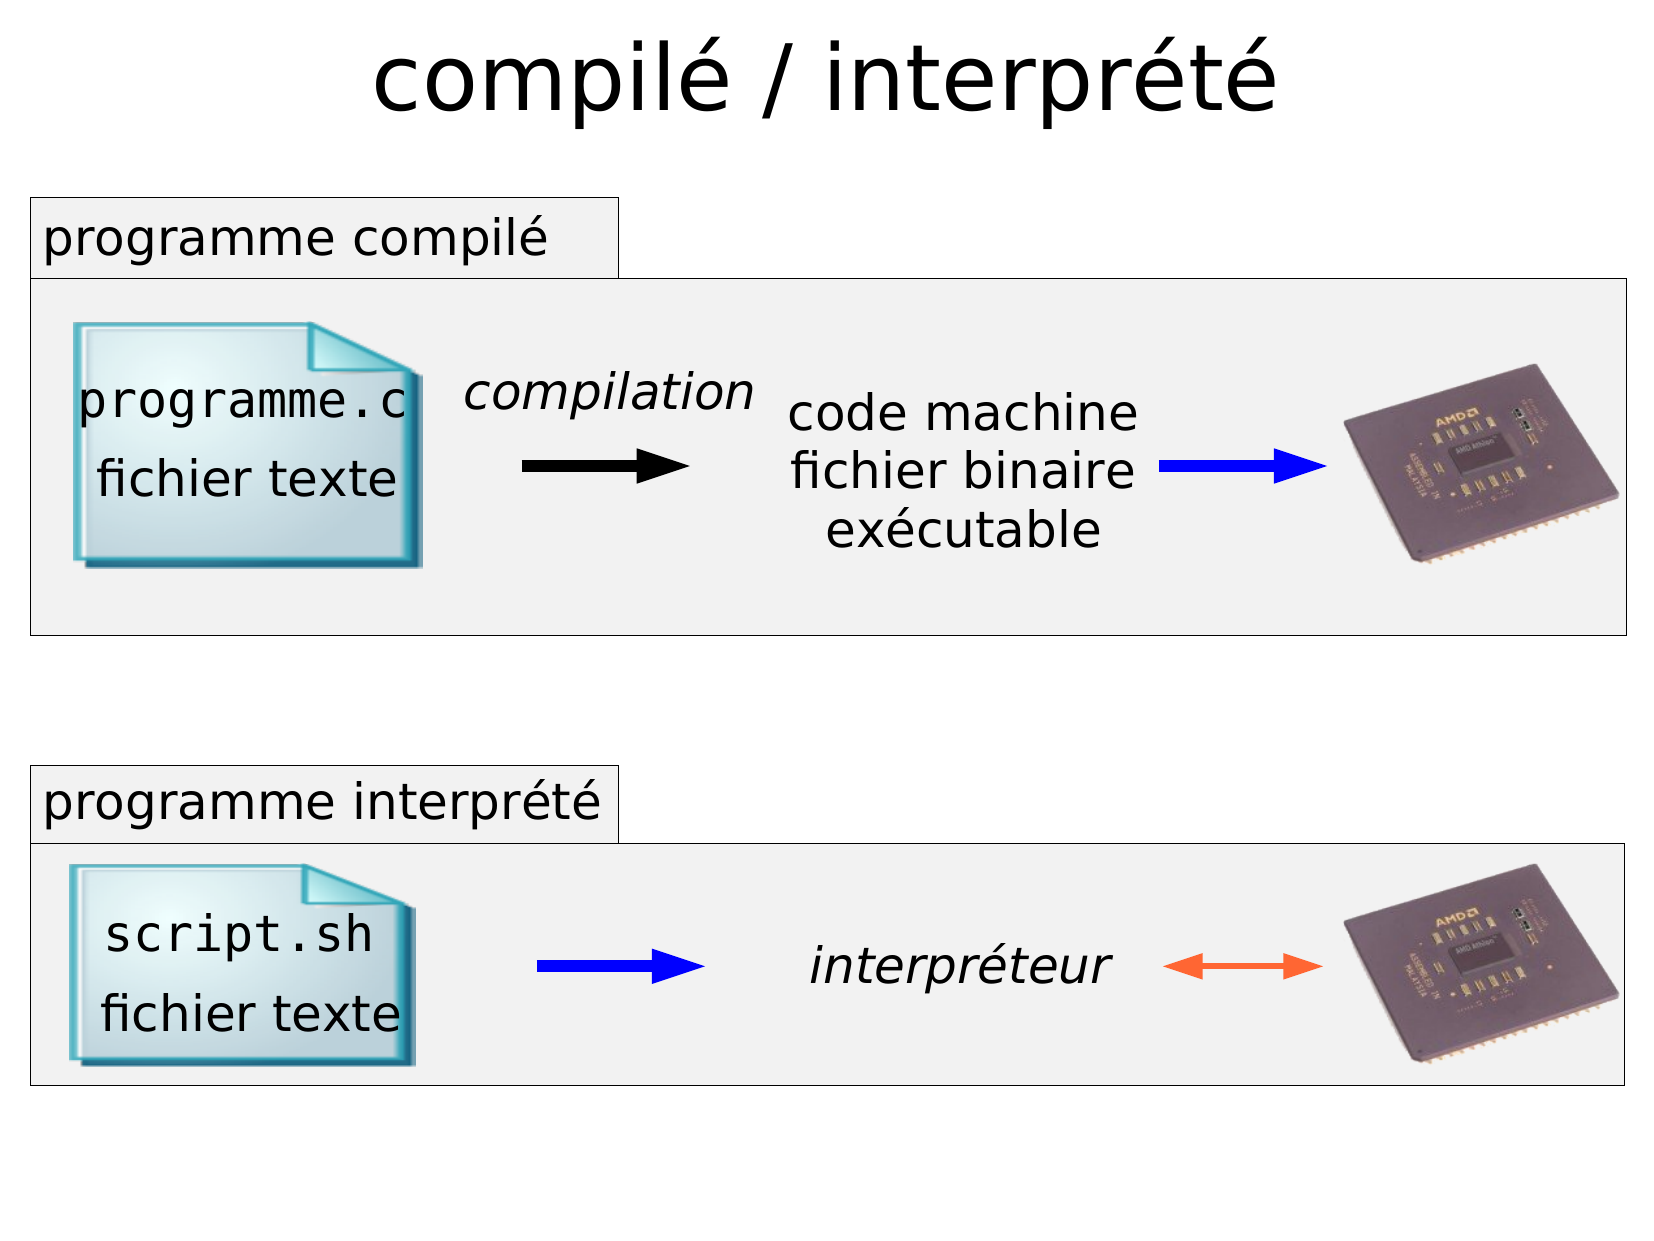

# compilé / interprété
programme compilé
compilation
programme.c
code machine
fichier binaire
exécutable
fichier texte
programme interprété
script.sh
interpréteur
fichier texte